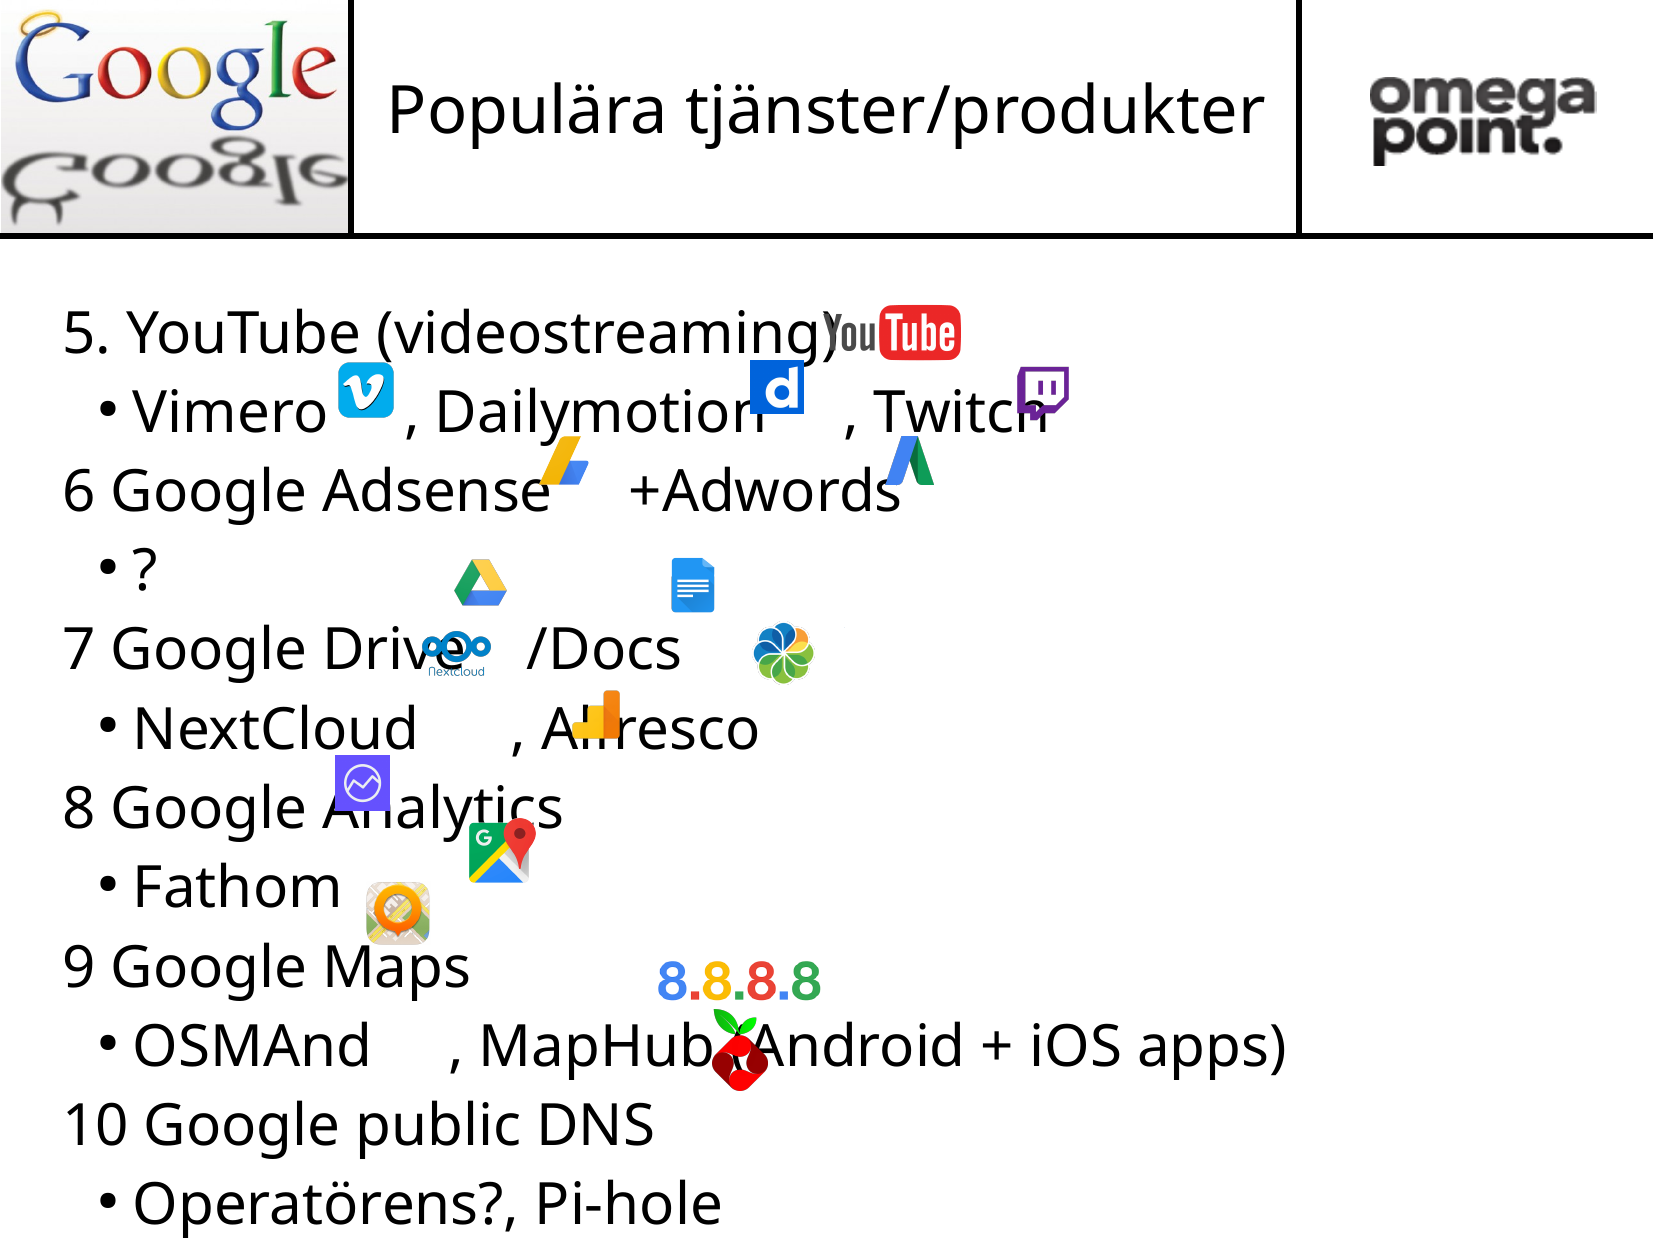

Populära tjänster/produkter
5. YouTube (videostreaming)
Vimero , Dailymotion , Twitch
6 Google Adsense +Adwords
?
7 Google Drive /Docs
NextCloud , Alfresco
8 Google Analytics
Fathom
9 Google Maps
OSMAnd , MapHub (Android + iOS apps)
10 Google public DNS
Operatörens?, Pi-hole